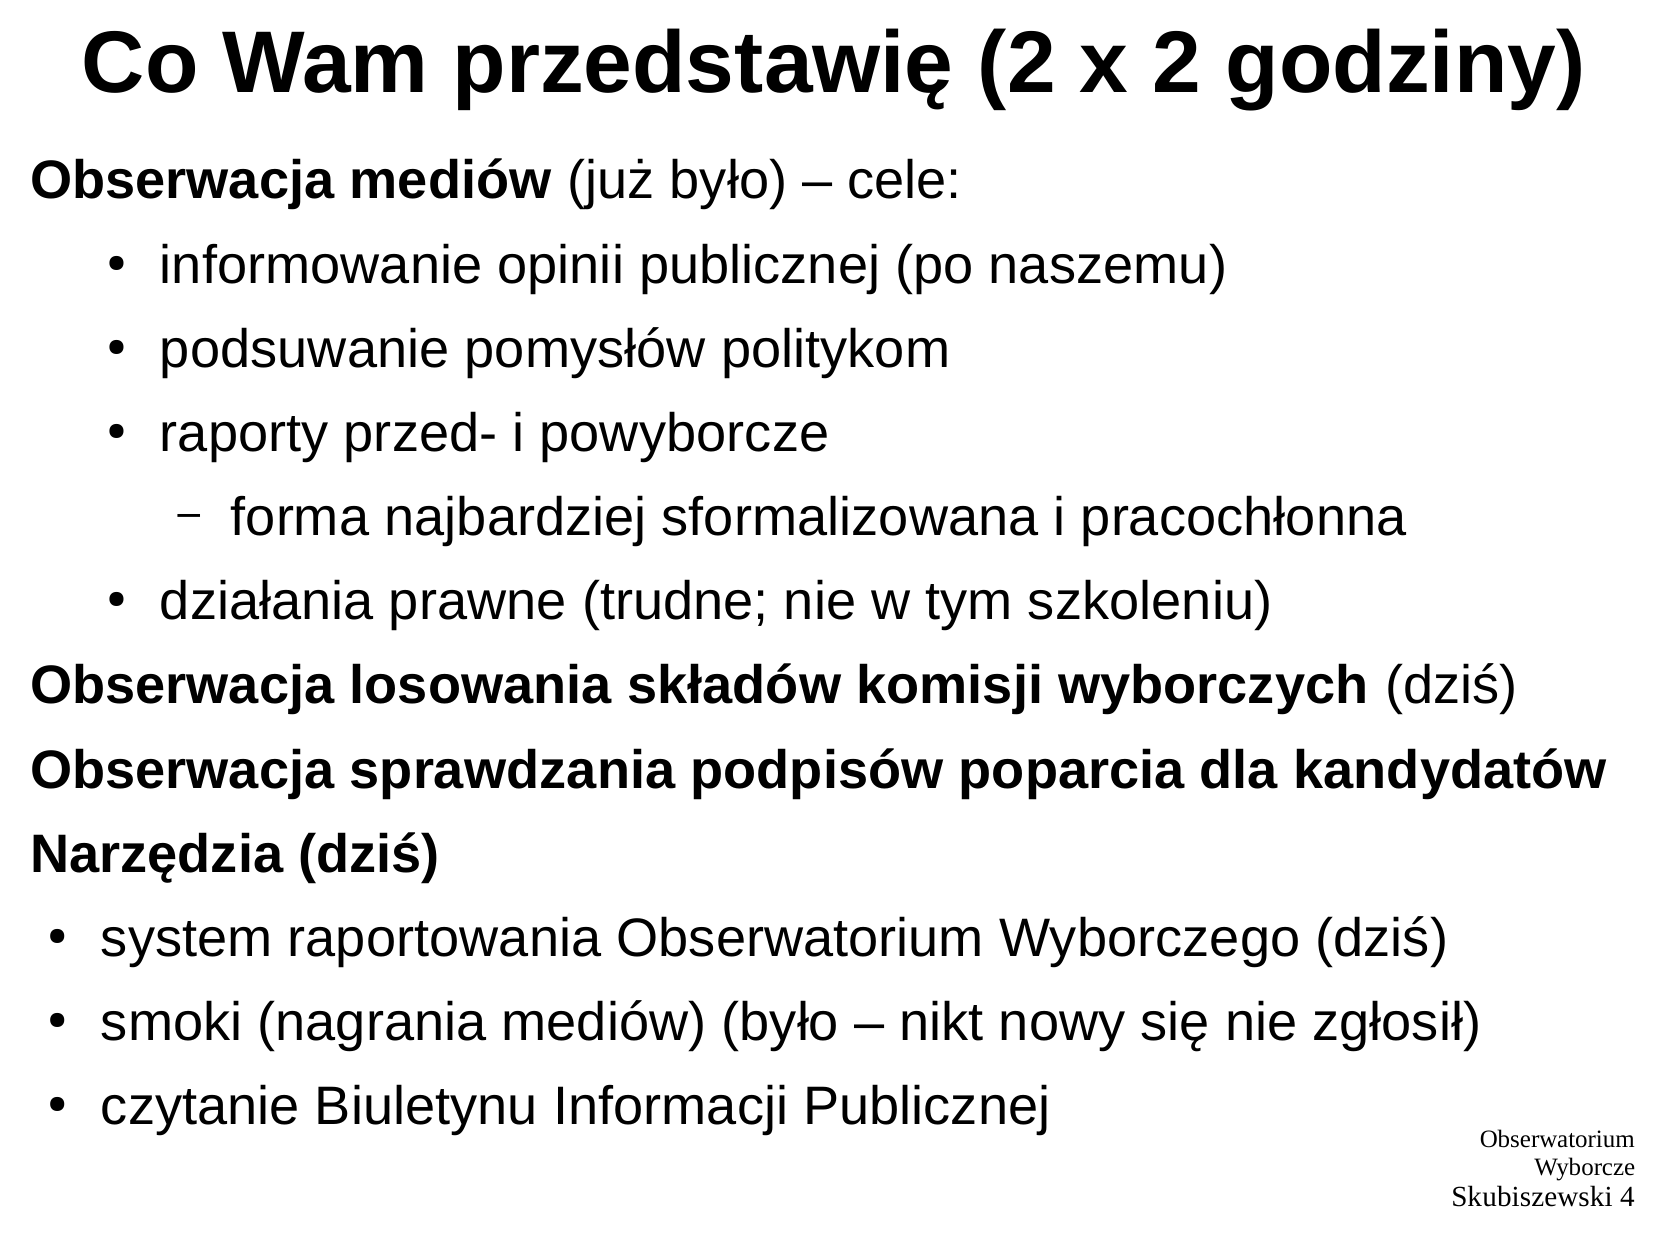

# Co Wam przedstawię (2 x 2 godziny)
Obserwacja mediów (już było) – cele:
informowanie opinii publicznej (po naszemu)
podsuwanie pomysłów politykom
raporty przed- i powyborcze
forma najbardziej sformalizowana i pracochłonna
działania prawne (trudne; nie w tym szkoleniu)
Obserwacja losowania składów komisji wyborczych (dziś)
Obserwacja sprawdzania podpisów poparcia dla kandydatów
Narzędzia (dziś)
system raportowania Obserwatorium Wyborczego (dziś)
smoki (nagrania mediów) (było – nikt nowy się nie zgłosił)
czytanie Biuletynu Informacji Publicznej
4